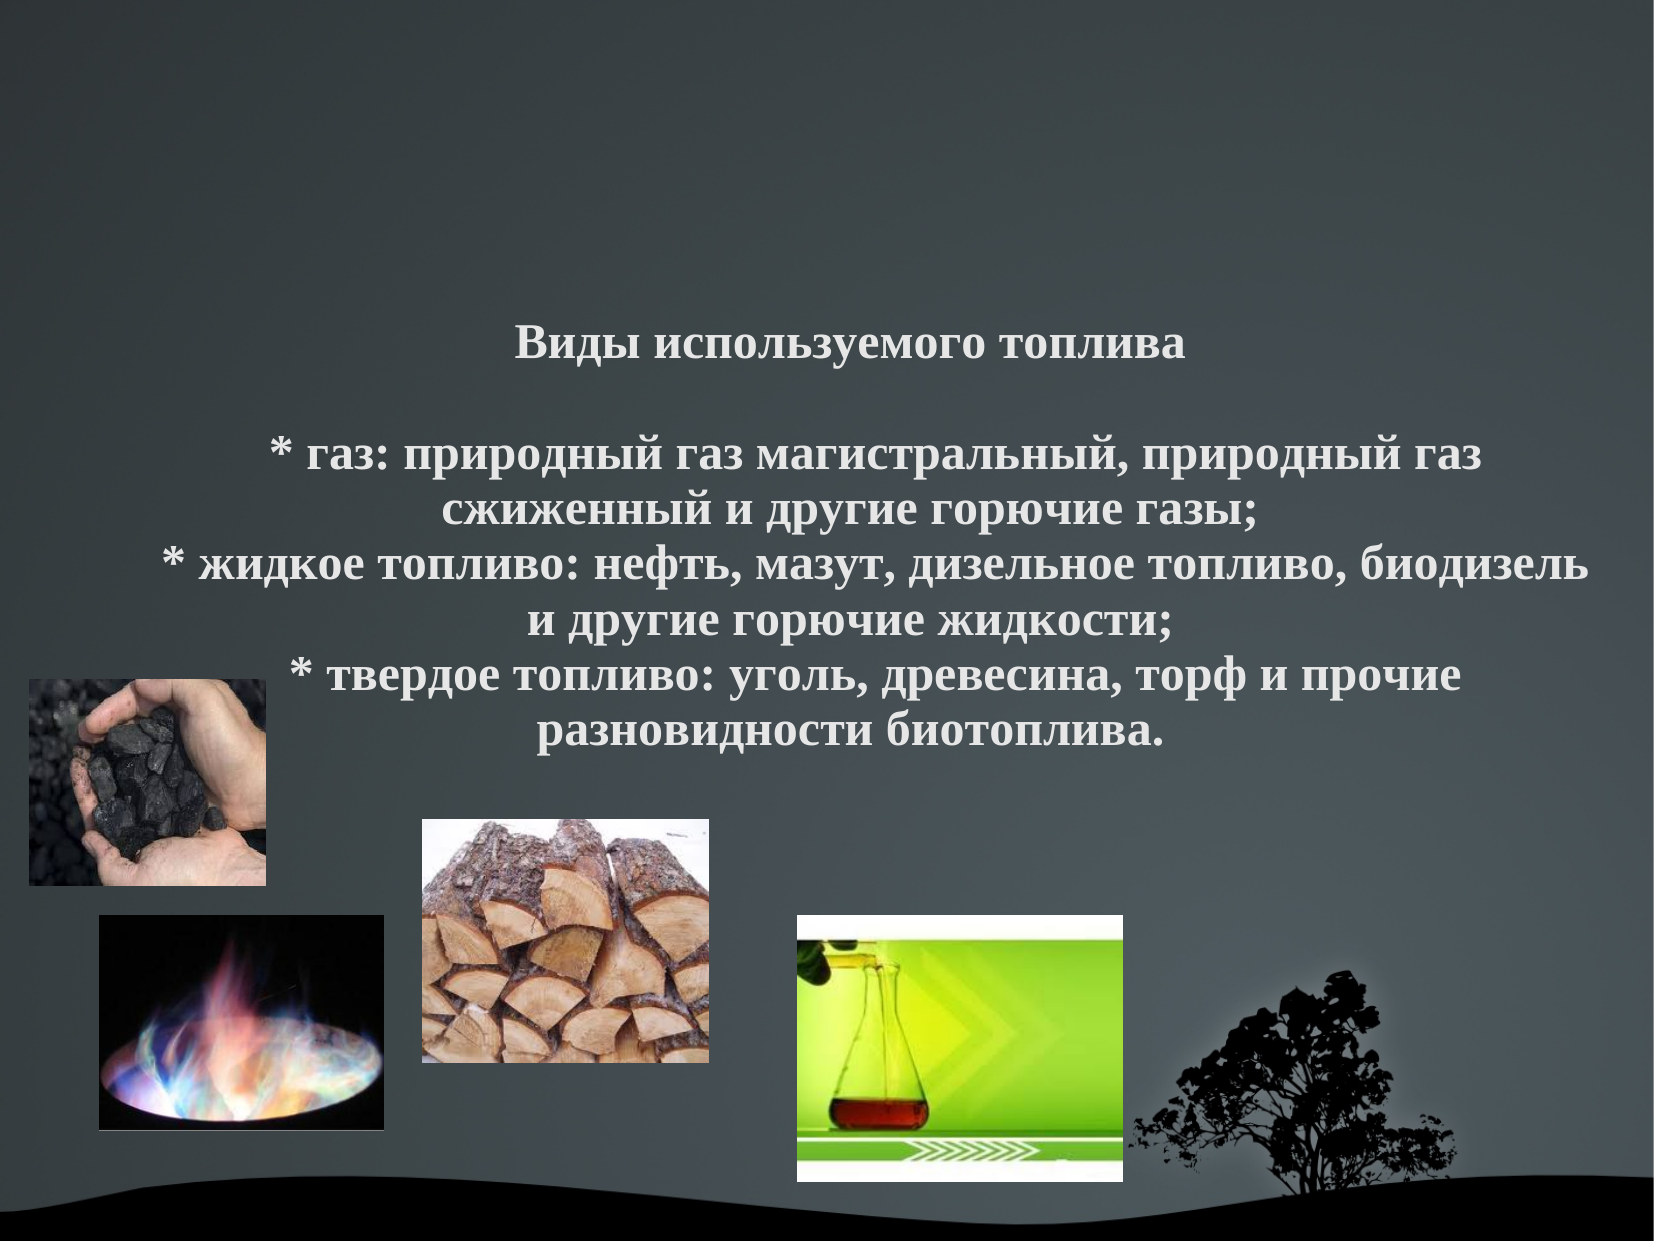

# Виды используемого топлива * газ: природный газ магистральный, природный газ сжиженный и другие горючие газы; * жидкое топливо: нефть, мазут, дизельное топливо, биодизель и другие горючие жидкости; * твердое топливо: уголь, древесина, торф и прочие разновидности биотоплива.